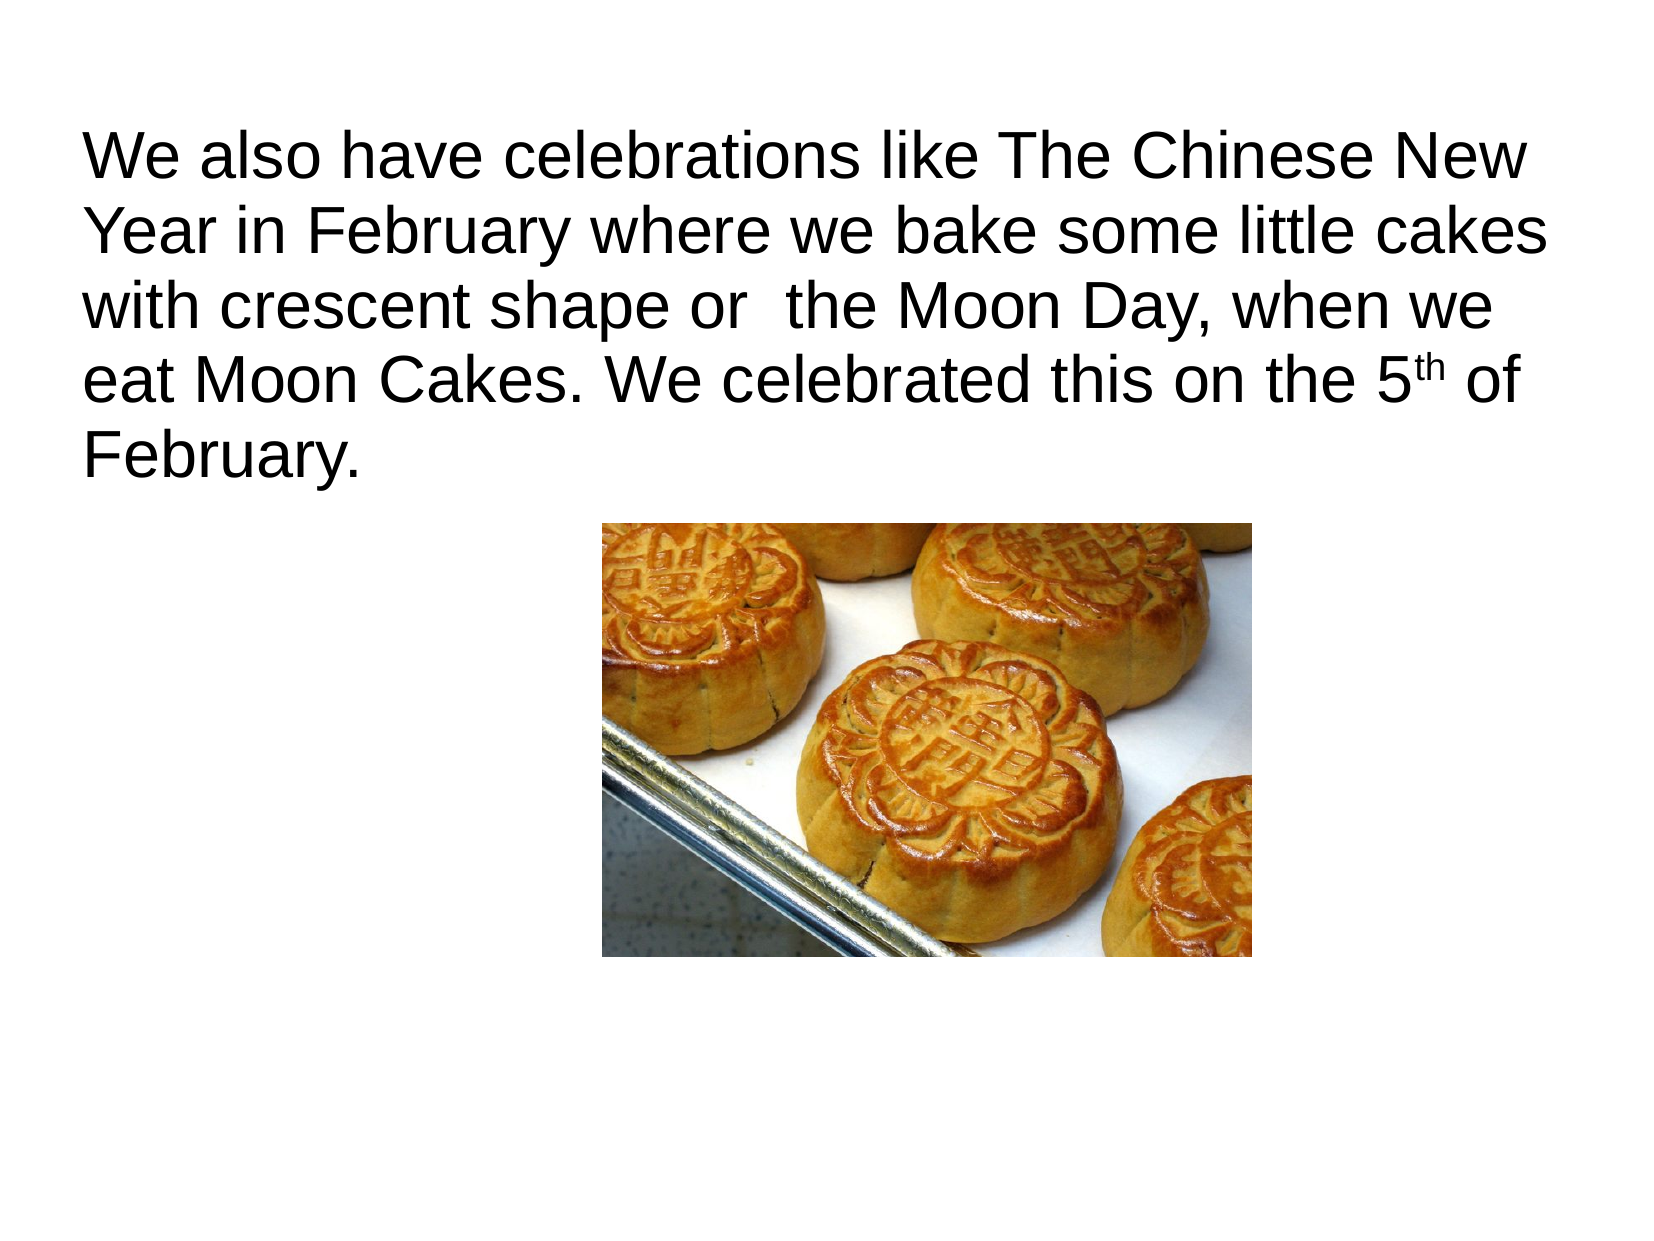

# We also have celebrations like The Chinese New Year in February where we bake some little cakes with crescent shape or the Moon Day, when we eat Moon Cakes. We celebrated this on the 5th of February.